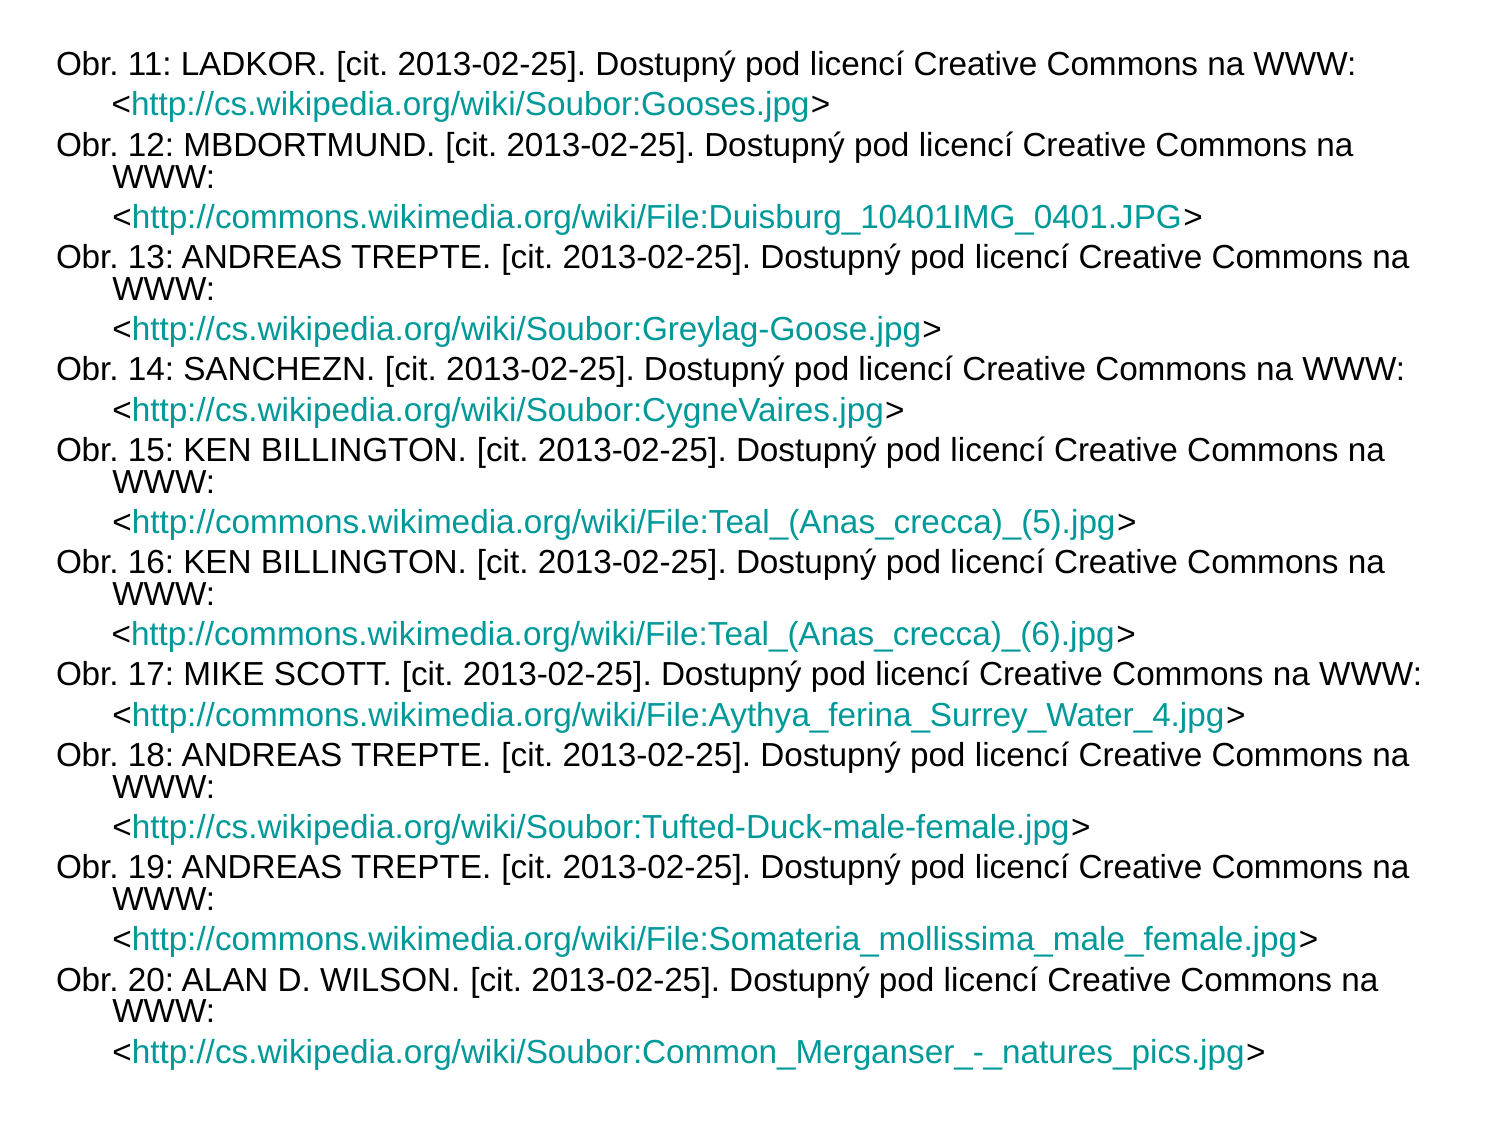

# Obr. 11: LADKOR. [cit. 2013-02-25]. Dostupný pod licencí Creative Commons na WWW:
 <http://cs.wikipedia.org/wiki/Soubor:Gooses.jpg>
Obr. 12: MBDORTMUND. [cit. 2013-02-25]. Dostupný pod licencí Creative Commons na WWW:
	<http://commons.wikimedia.org/wiki/File:Duisburg_10401IMG_0401.JPG>
Obr. 13: ANDREAS TREPTE. [cit. 2013-02-25]. Dostupný pod licencí Creative Commons na WWW:
	<http://cs.wikipedia.org/wiki/Soubor:Greylag-Goose.jpg>
Obr. 14: SANCHEZN. [cit. 2013-02-25]. Dostupný pod licencí Creative Commons na WWW:
	<http://cs.wikipedia.org/wiki/Soubor:CygneVaires.jpg>
Obr. 15: KEN BILLINGTON. [cit. 2013-02-25]. Dostupný pod licencí Creative Commons na WWW:
	<http://commons.wikimedia.org/wiki/File:Teal_(Anas_crecca)_(5).jpg>
Obr. 16: KEN BILLINGTON. [cit. 2013-02-25]. Dostupný pod licencí Creative Commons na WWW:
 <http://commons.wikimedia.org/wiki/File:Teal_(Anas_crecca)_(6).jpg>
Obr. 17: MIKE SCOTT. [cit. 2013-02-25]. Dostupný pod licencí Creative Commons na WWW:
	<http://commons.wikimedia.org/wiki/File:Aythya_ferina_Surrey_Water_4.jpg>
Obr. 18: ANDREAS TREPTE. [cit. 2013-02-25]. Dostupný pod licencí Creative Commons na WWW:
	<http://cs.wikipedia.org/wiki/Soubor:Tufted-Duck-male-female.jpg>
Obr. 19: ANDREAS TREPTE. [cit. 2013-02-25]. Dostupný pod licencí Creative Commons na WWW:
	<http://commons.wikimedia.org/wiki/File:Somateria_mollissima_male_female.jpg>
Obr. 20: ALAN D. WILSON. [cit. 2013-02-25]. Dostupný pod licencí Creative Commons na WWW:
	<http://cs.wikipedia.org/wiki/Soubor:Common_Merganser_-_natures_pics.jpg>